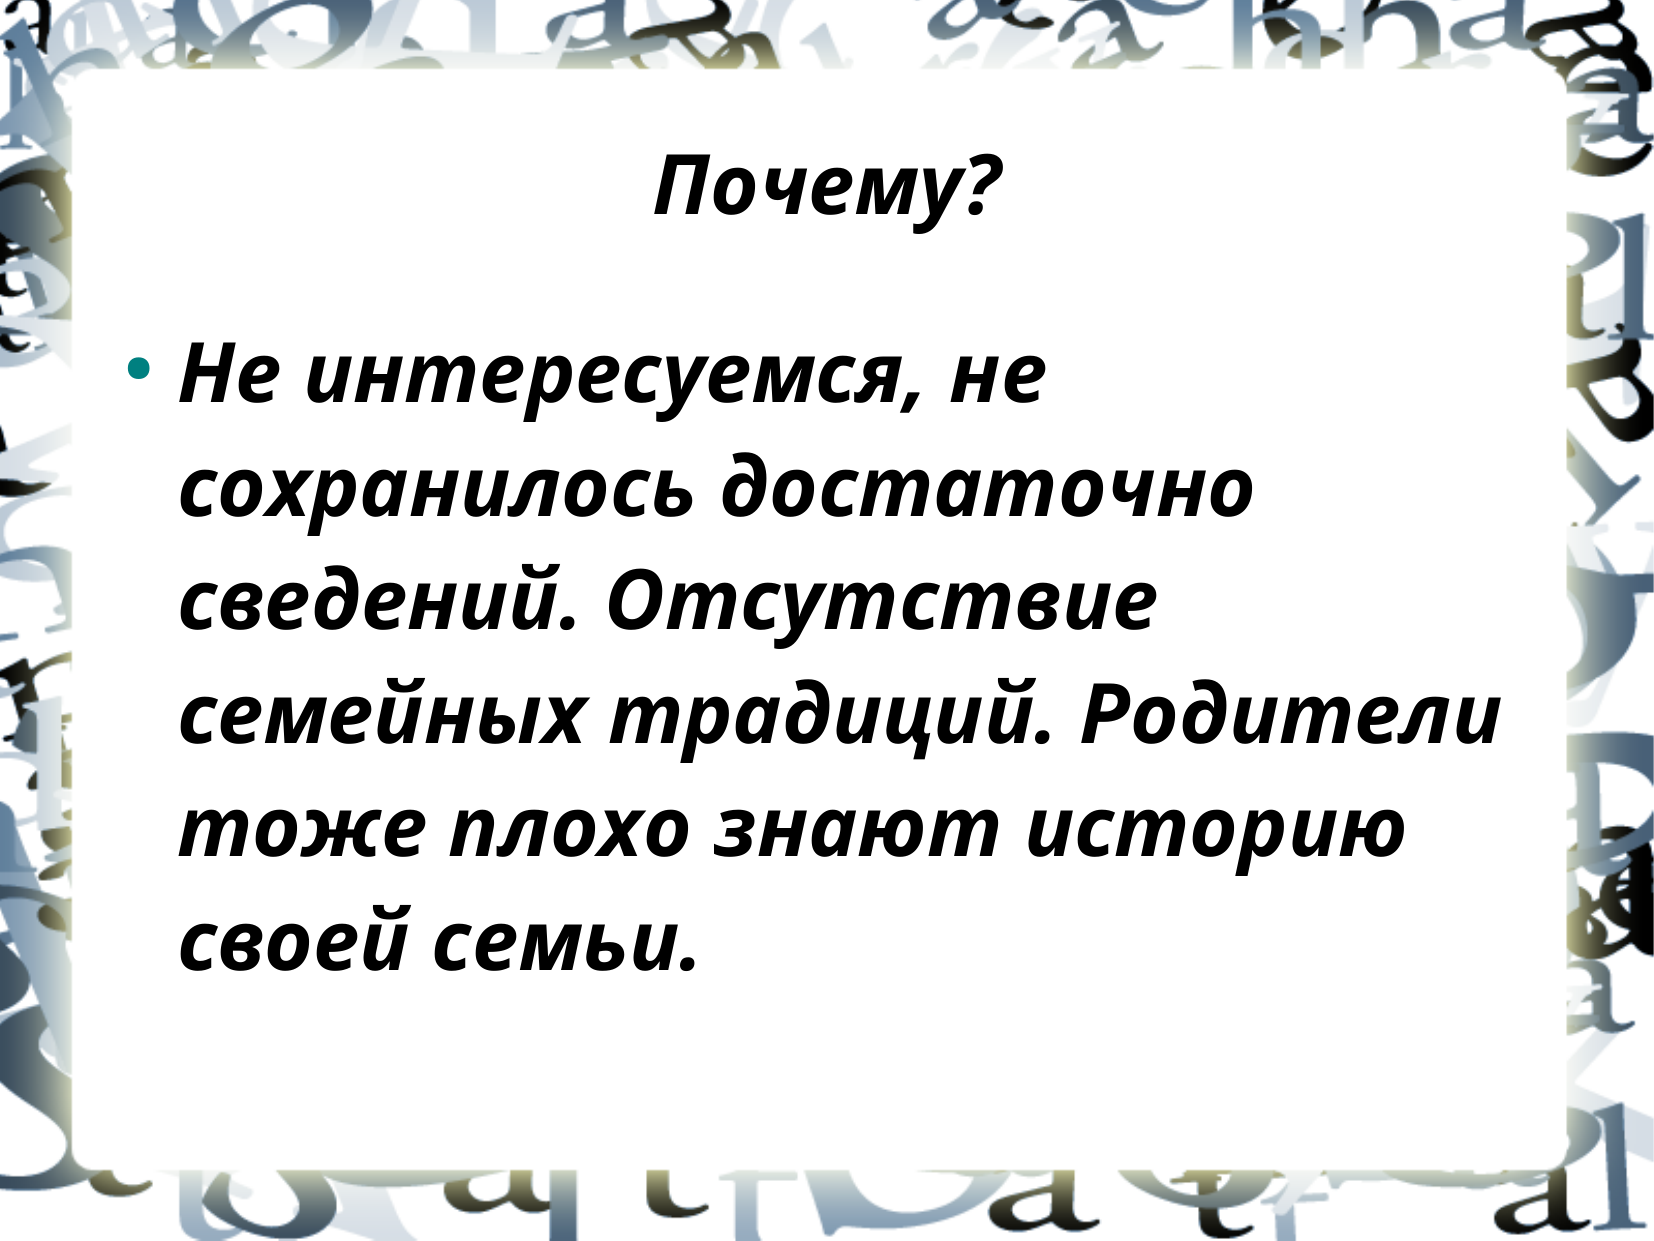

# Почему?
Не интересуемся, не сохранилось достаточно сведений. Отсутствие семейных традиций. Родители тоже плохо знают историю своей семьи.